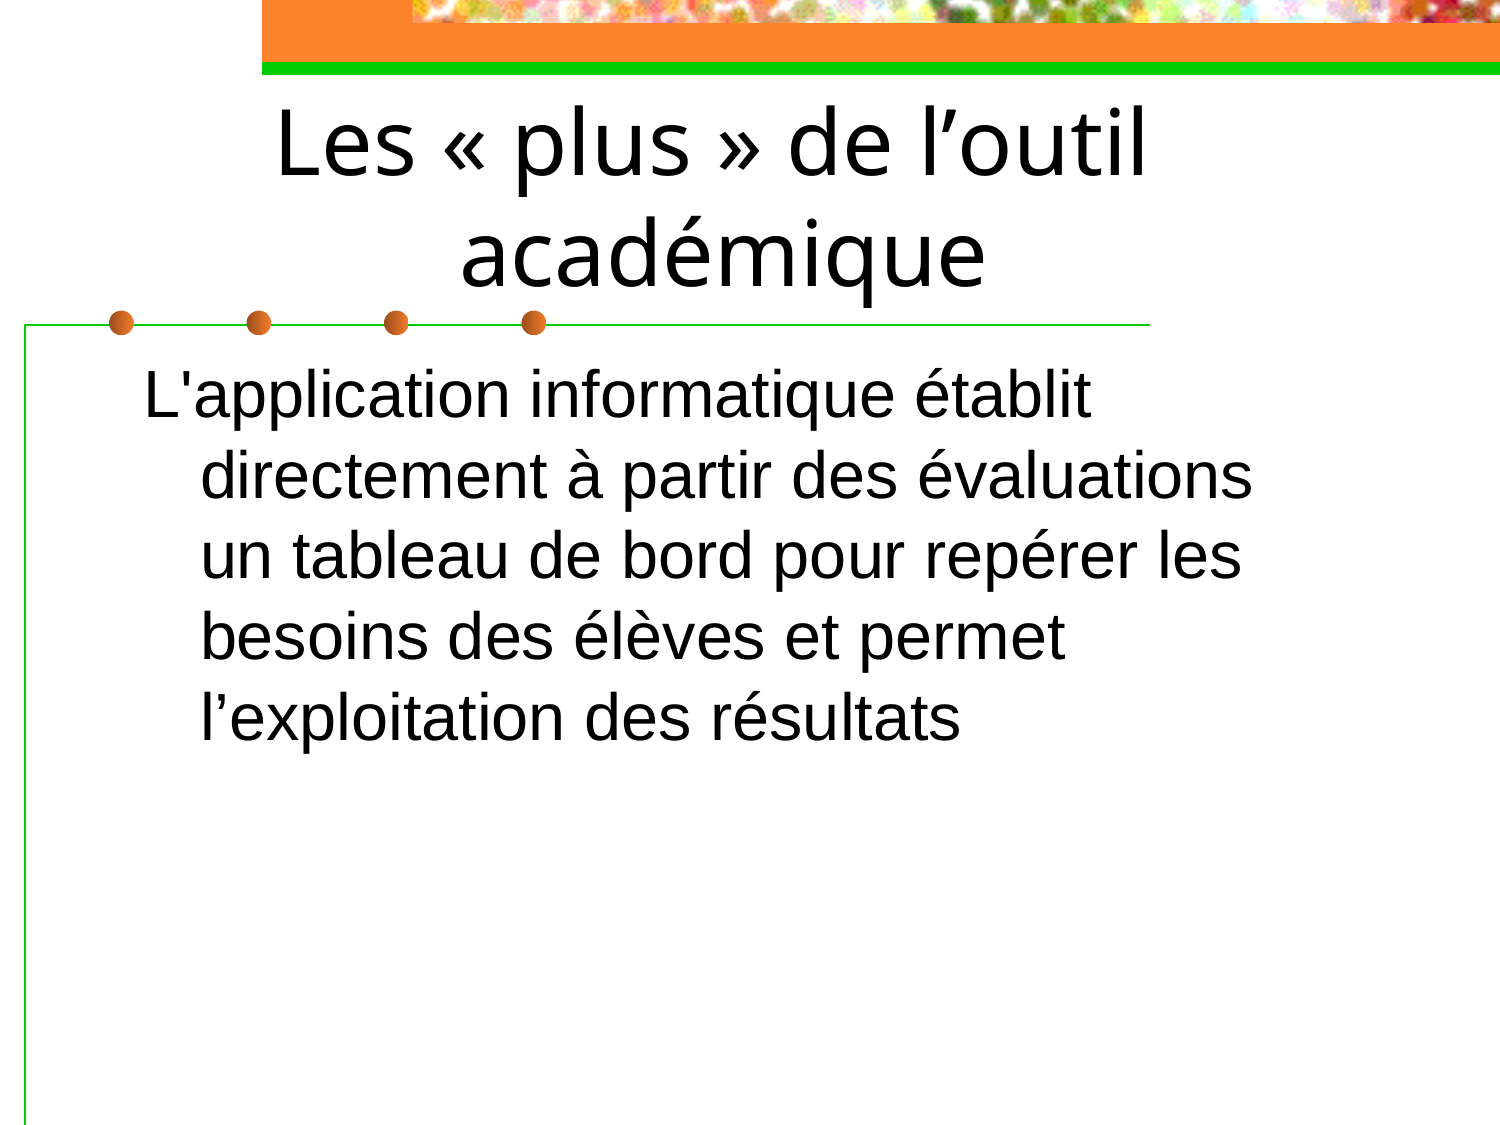

# Les « plus » de l’outil académique
L'application informatique établit directement à partir des évaluations un tableau de bord pour repérer les besoins des élèves et permet l’exploitation des résultats